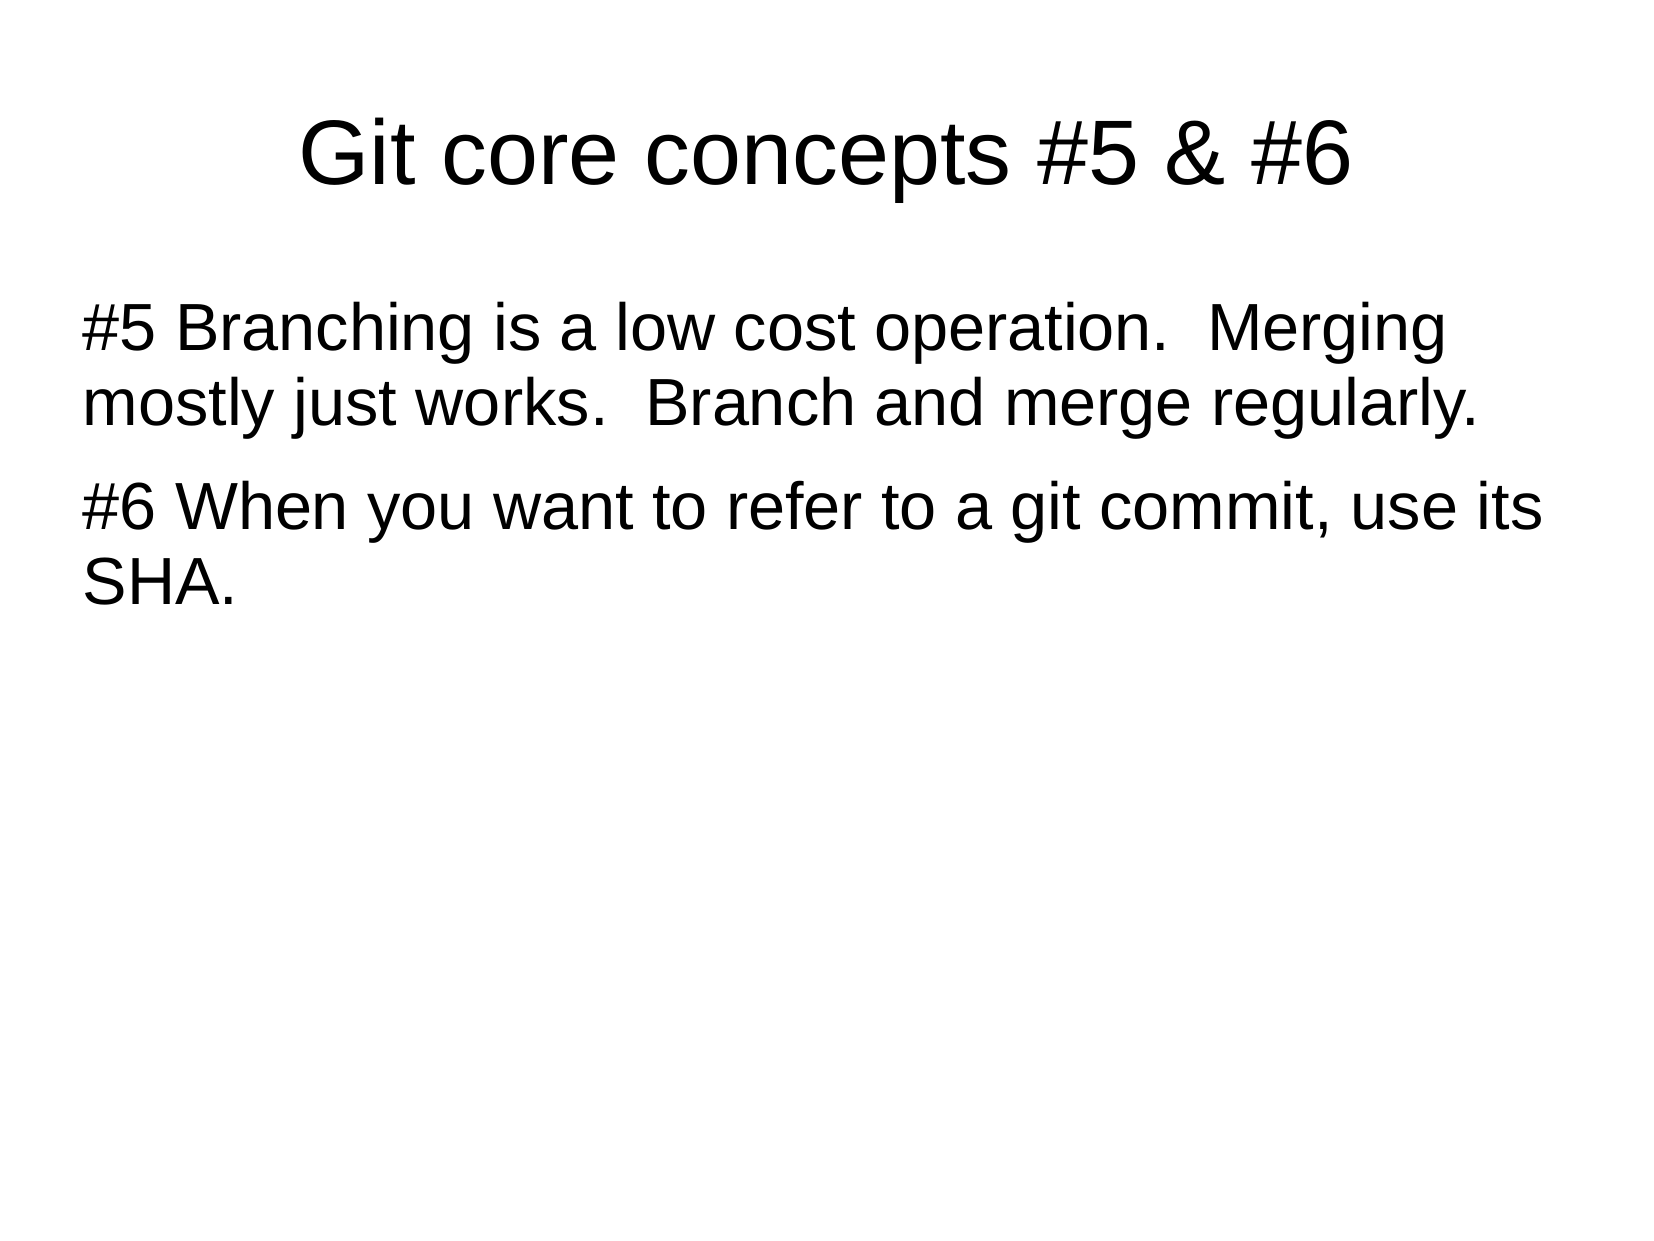

# Git core concepts #5 & #6
#5 Branching is a low cost operation. Merging mostly just works. Branch and merge regularly.
#6 When you want to refer to a git commit, use its SHA.